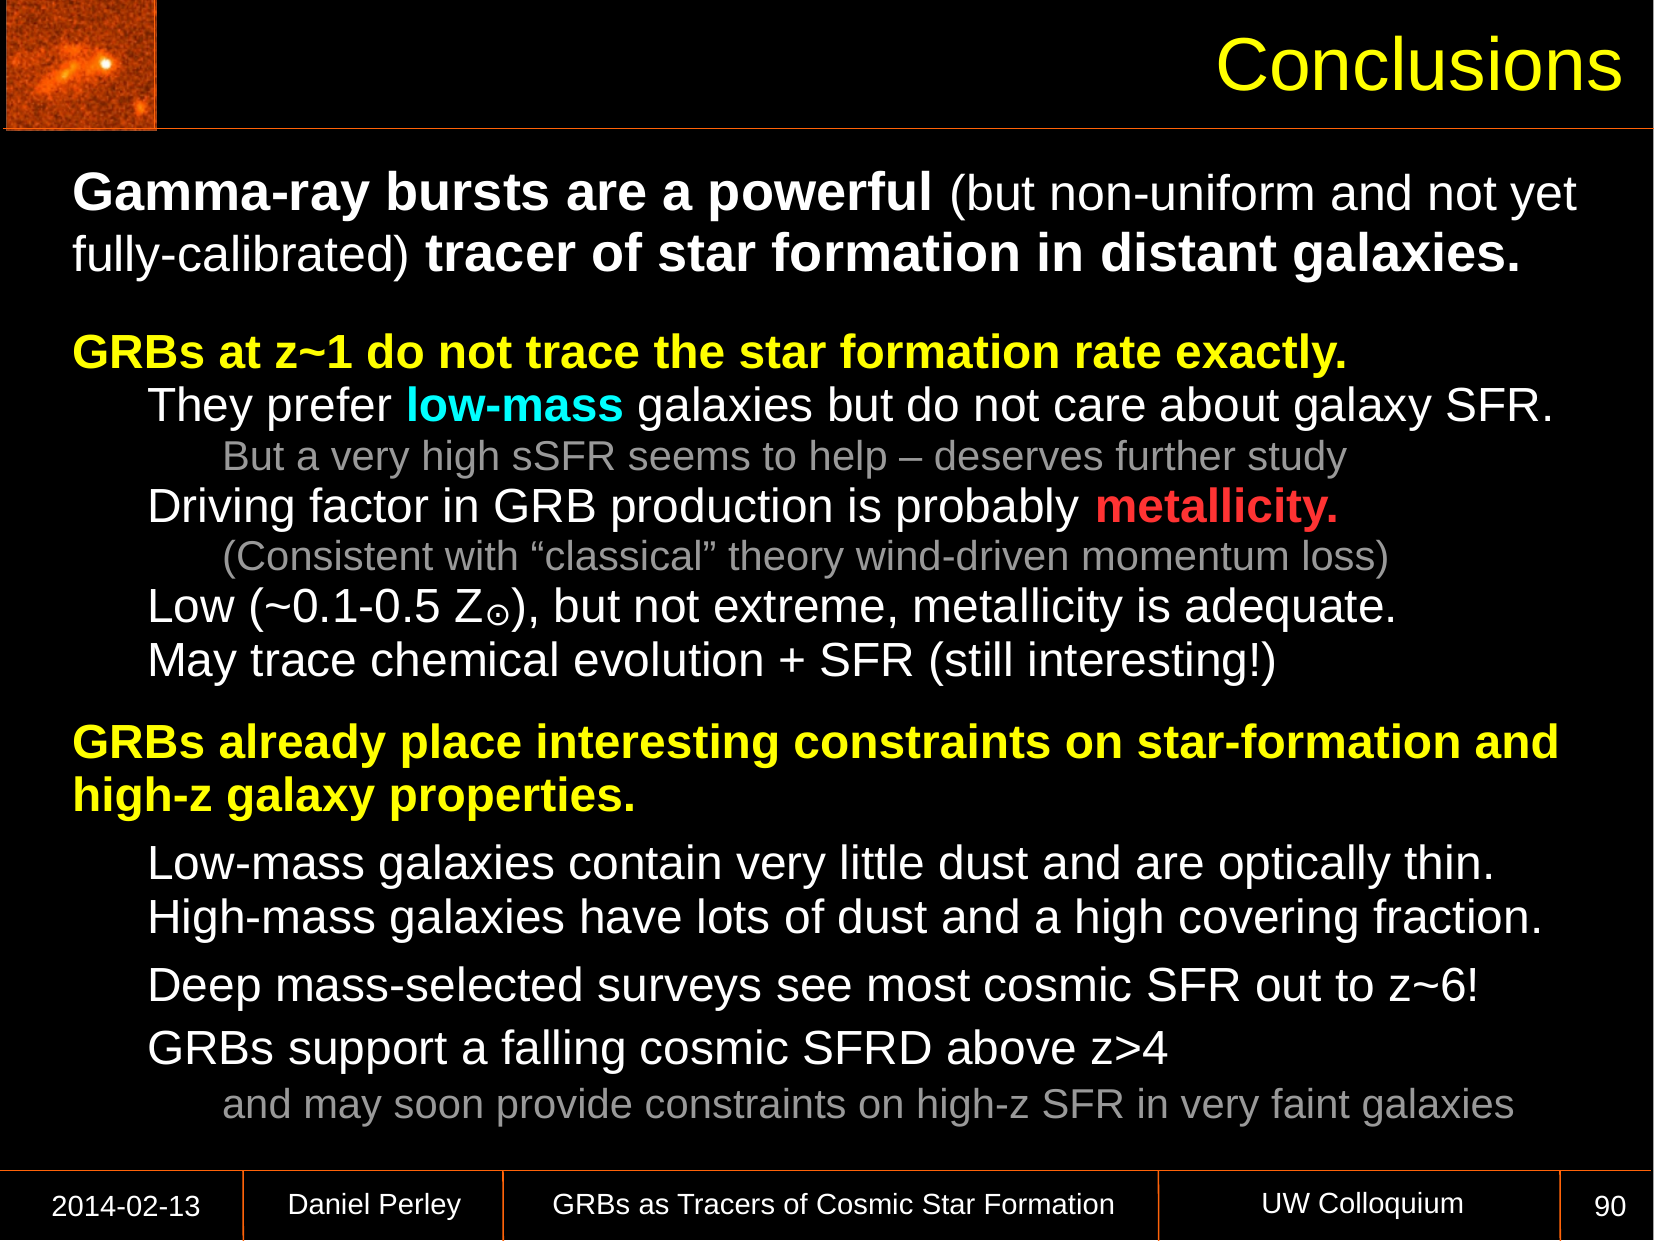

# Conclusions
Gamma-ray bursts are a powerful (but non-uniform and not yet fully-calibrated) tracer of star formation in distant galaxies.
GRBs at z~1 do not trace the star formation rate exactly.
	They prefer low-mass galaxies but do not care about galaxy SFR.
		But a very high sSFR seems to help – deserves further study
	Driving factor in GRB production is probably metallicity.
		(Consistent with “classical” theory wind-driven momentum loss)
	Low (~0.1-0.5 Z⊙), but not extreme, metallicity is adequate.
	May trace chemical evolution + SFR (still interesting!)
GRBs already place interesting constraints on star-formation and high-z galaxy properties.
	Low-mass galaxies contain very little dust and are optically thin.
	High-mass galaxies have lots of dust and a high covering fraction.
	Deep mass-selected surveys see most cosmic SFR out to z~6!
	GRBs support a falling cosmic SFRD above z>4
		and may soon provide constraints on high-z SFR in very faint galaxies
2014-02-13
90